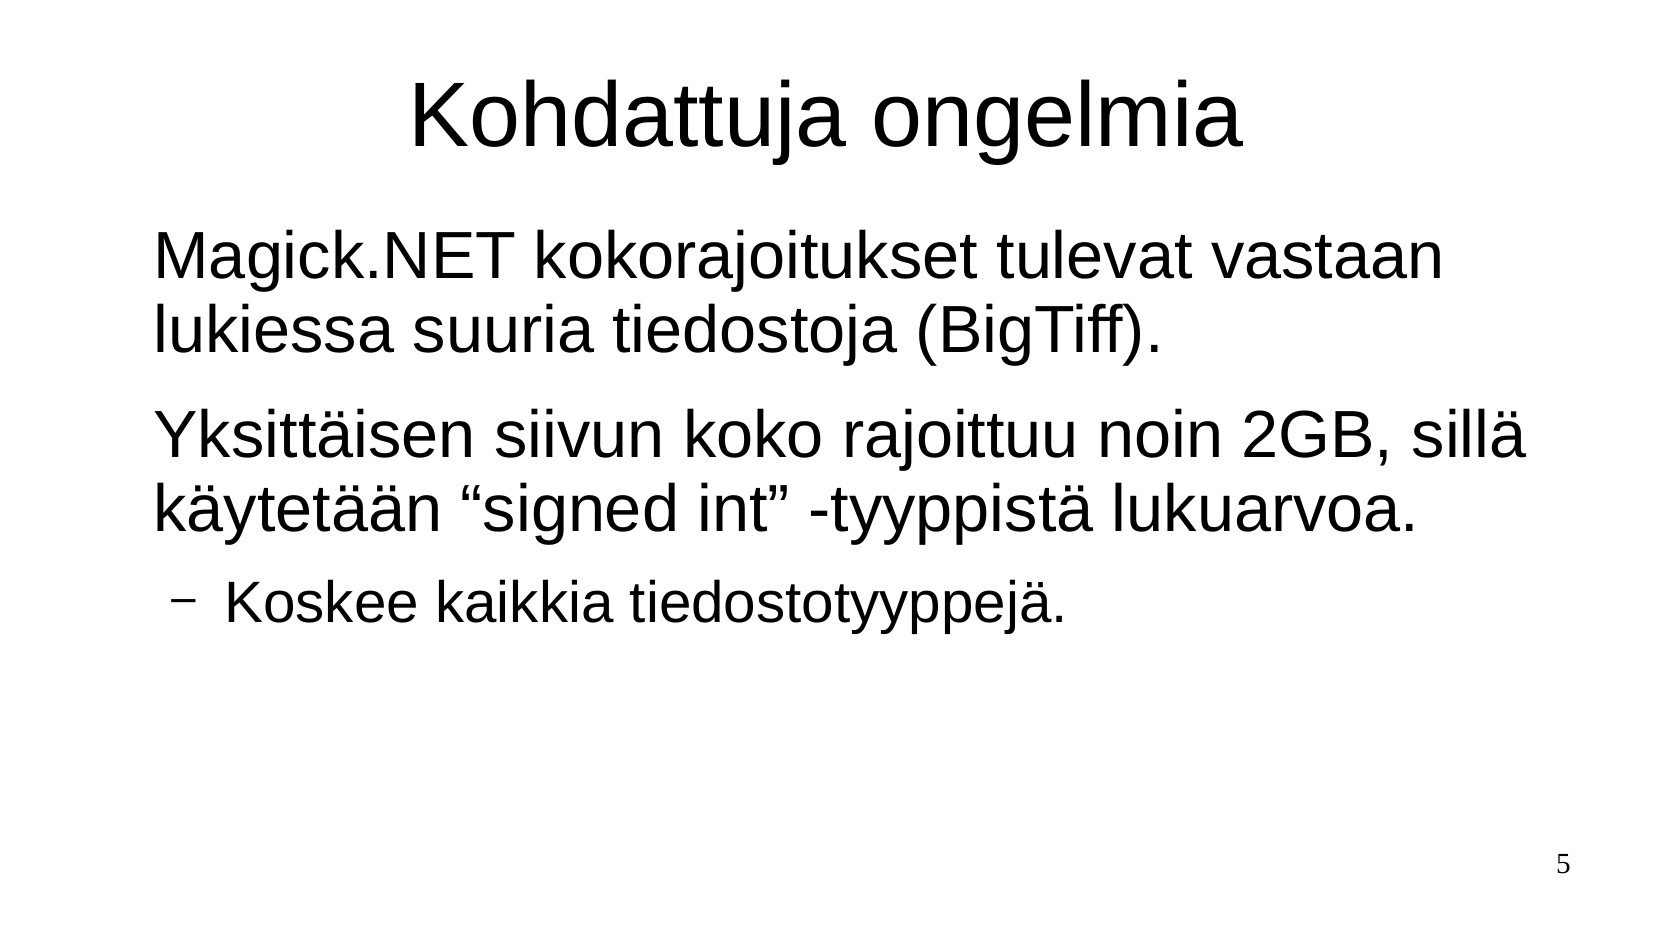

# Kohdattuja ongelmia
Magick.NET kokorajoitukset tulevat vastaan lukiessa suuria tiedostoja (BigTiff).
Yksittäisen siivun koko rajoittuu noin 2GB, sillä käytetään “signed int” -tyyppistä lukuarvoa.
Koskee kaikkia tiedostotyyppejä.
5